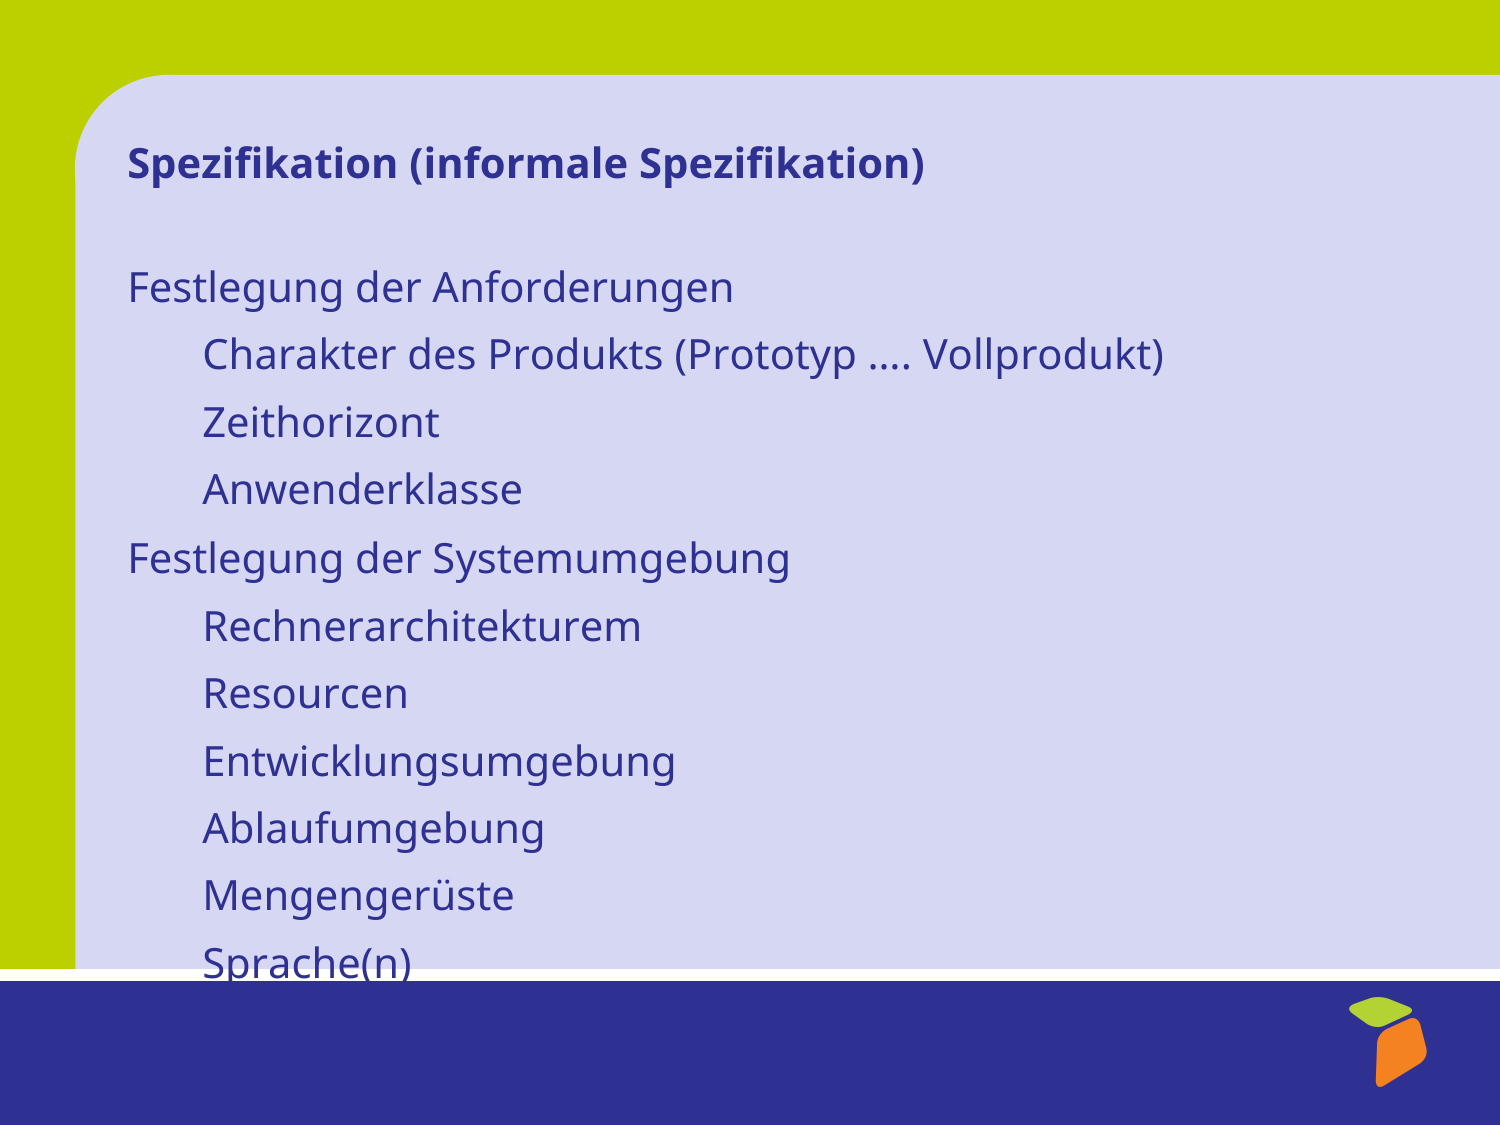

# Spezifikation (informale Spezifikation)
Festlegung der Anforderungen
Charakter des Produkts (Prototyp …. Vollprodukt)
Zeithorizont
Anwenderklasse
Festlegung der Systemumgebung
Rechnerarchitekturem
Resourcen
Entwicklungsumgebung
Ablaufumgebung
Mengengerüste
Sprache(n)